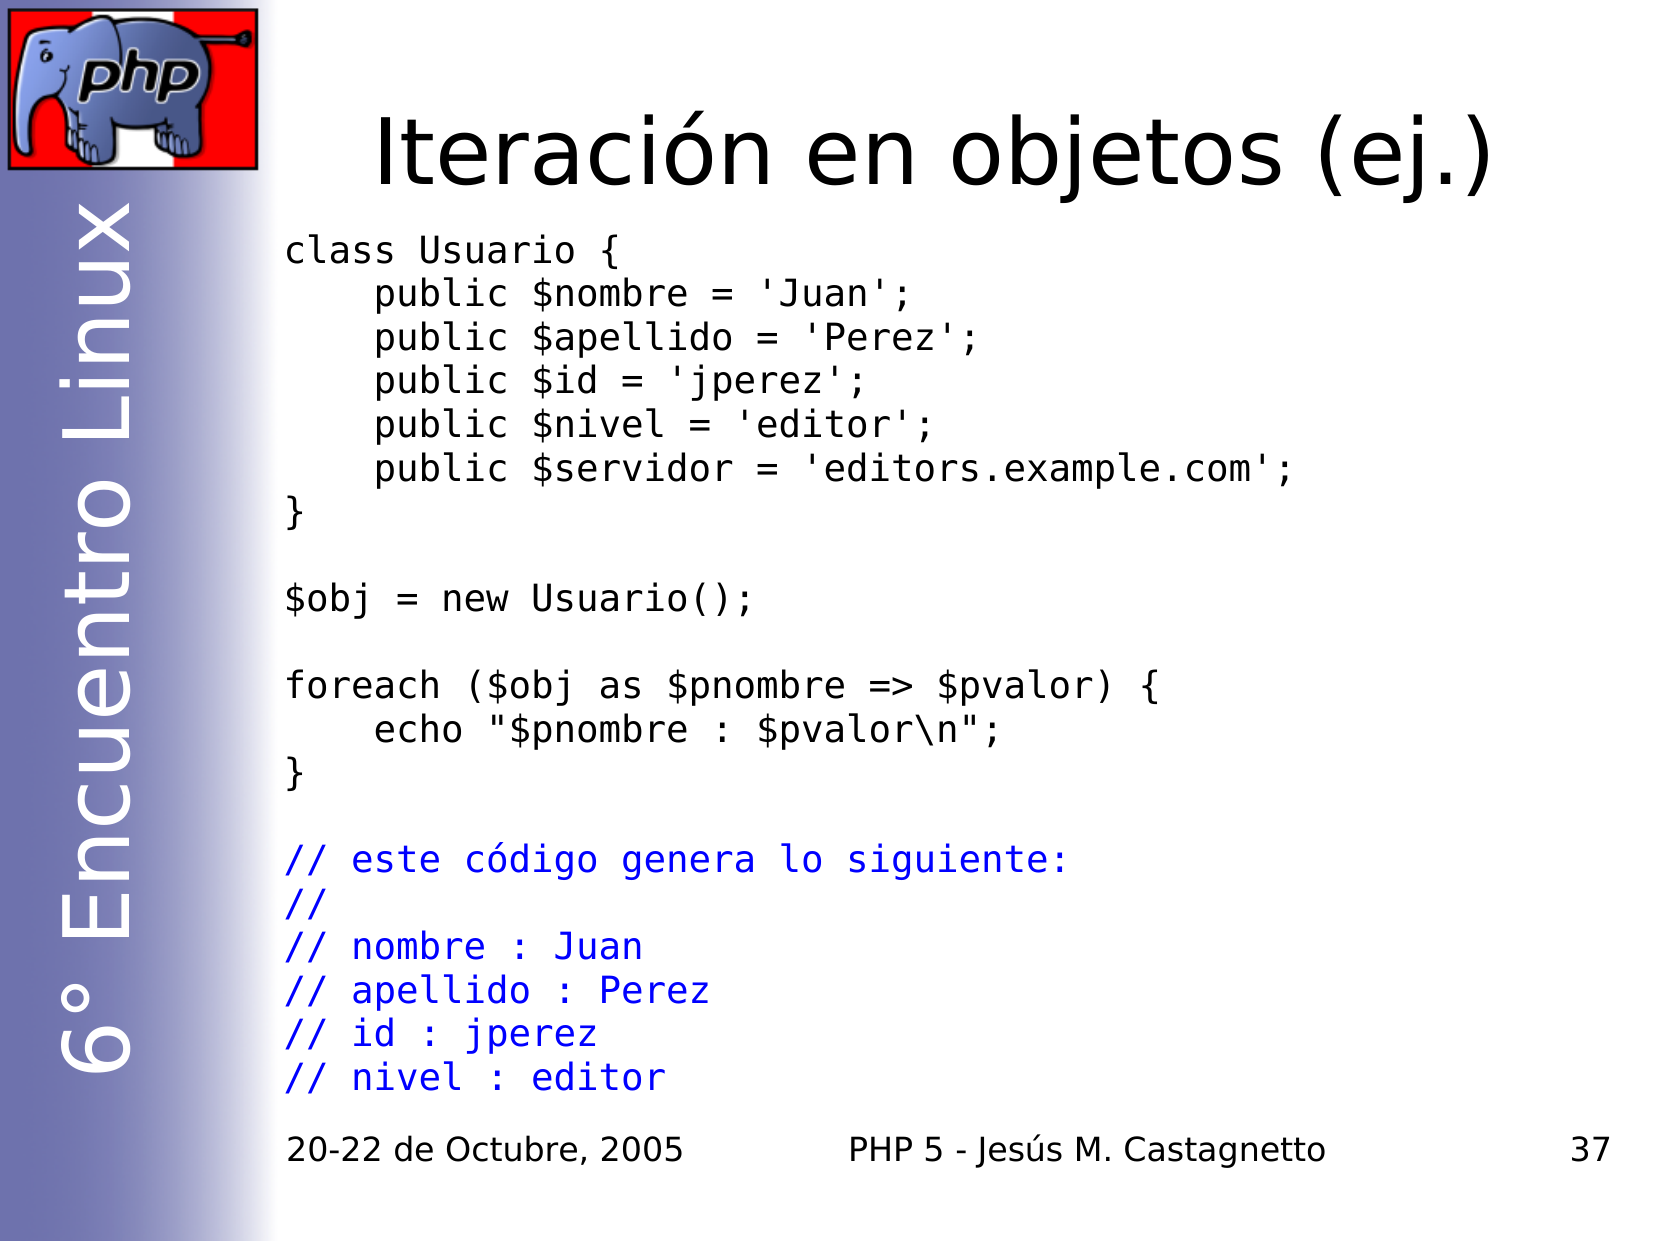

# Iteración en objetos (ej.)
class Usuario {
 public $nombre = 'Juan';
 public $apellido = 'Perez';
 public $id = 'jperez';
 public $nivel = 'editor';
 public $servidor = 'editors.example.com';
}
$obj = new Usuario();
foreach ($obj as $pnombre => $pvalor) {
 echo "$pnombre : $pvalor\n";
}
// este código genera lo siguiente:
//
// nombre : Juan
// apellido : Perez
// id : jperez
// nivel : editor
20-22 de Octubre, 2005
PHP 5 - Jesús M. Castagnetto
37